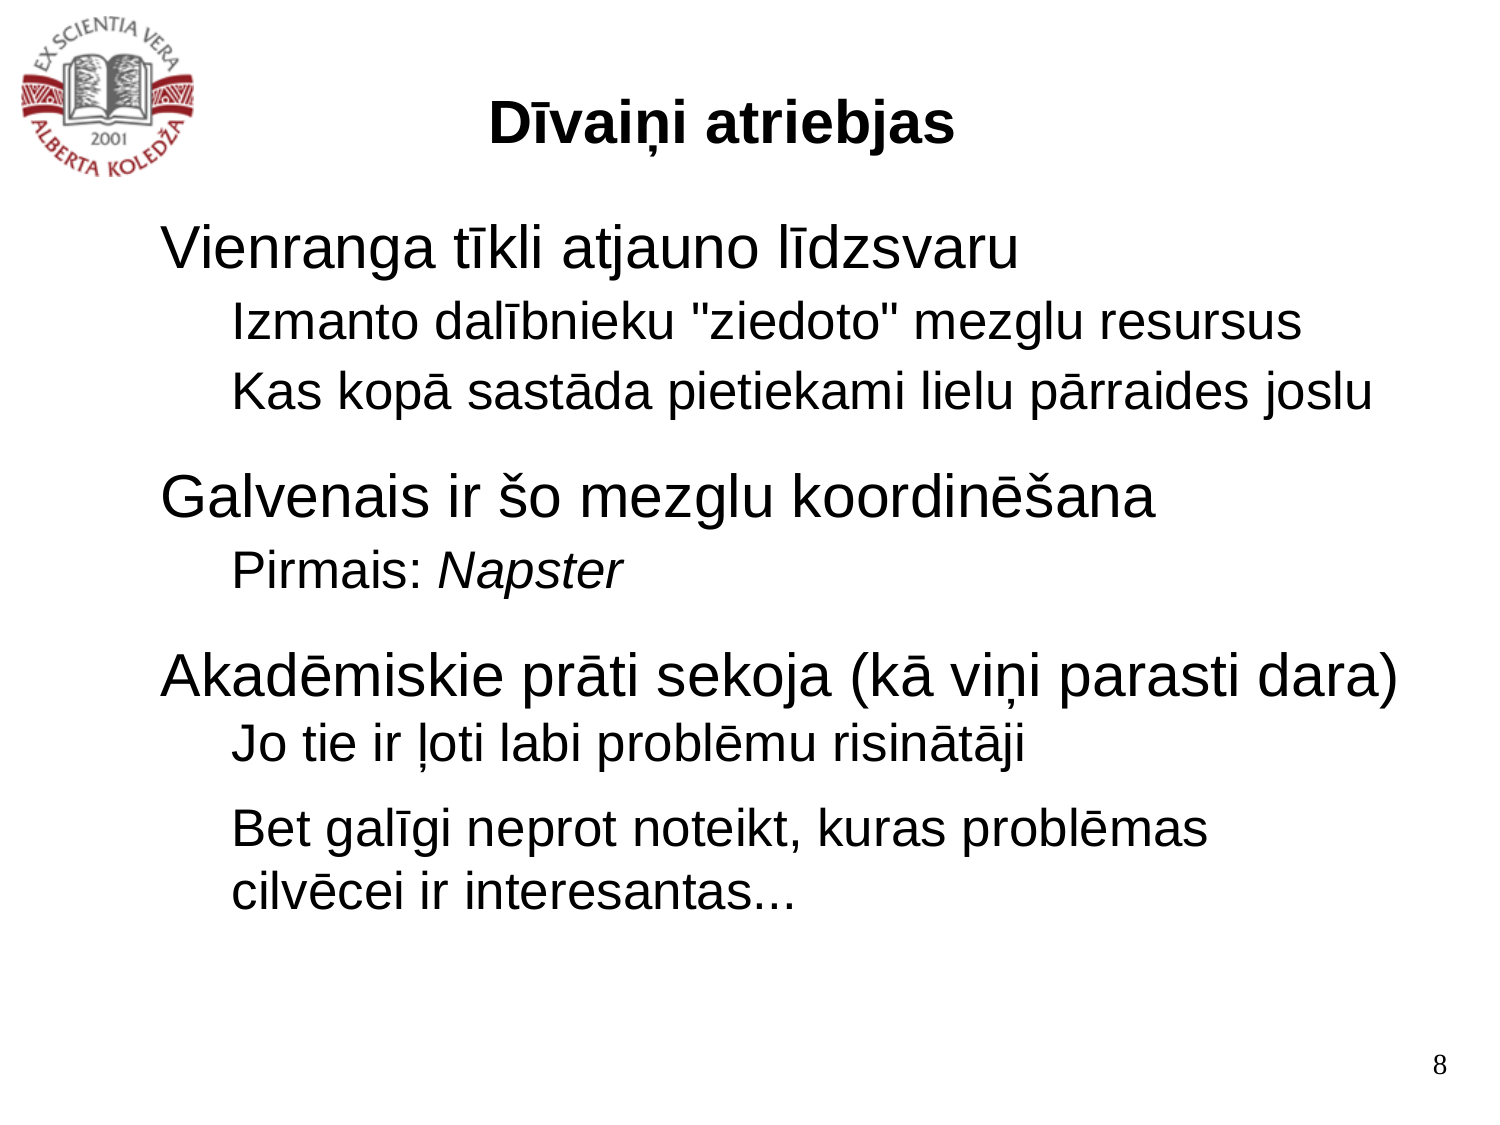

# Dīvaiņi atriebjas
Vienranga tīkli atjauno līdzsvaru
Izmanto dalībnieku "ziedoto" mezglu resursus
Kas kopā sastāda pietiekami lielu pārraides joslu
Galvenais ir šo mezglu koordinēšana
Pirmais: Napster
Akadēmiskie prāti sekoja (kā viņi parasti dara)
Jo tie ir ļoti labi problēmu risinātāji
Bet galīgi neprot noteikt, kuras problēmas
cilvēcei ir interesantas...